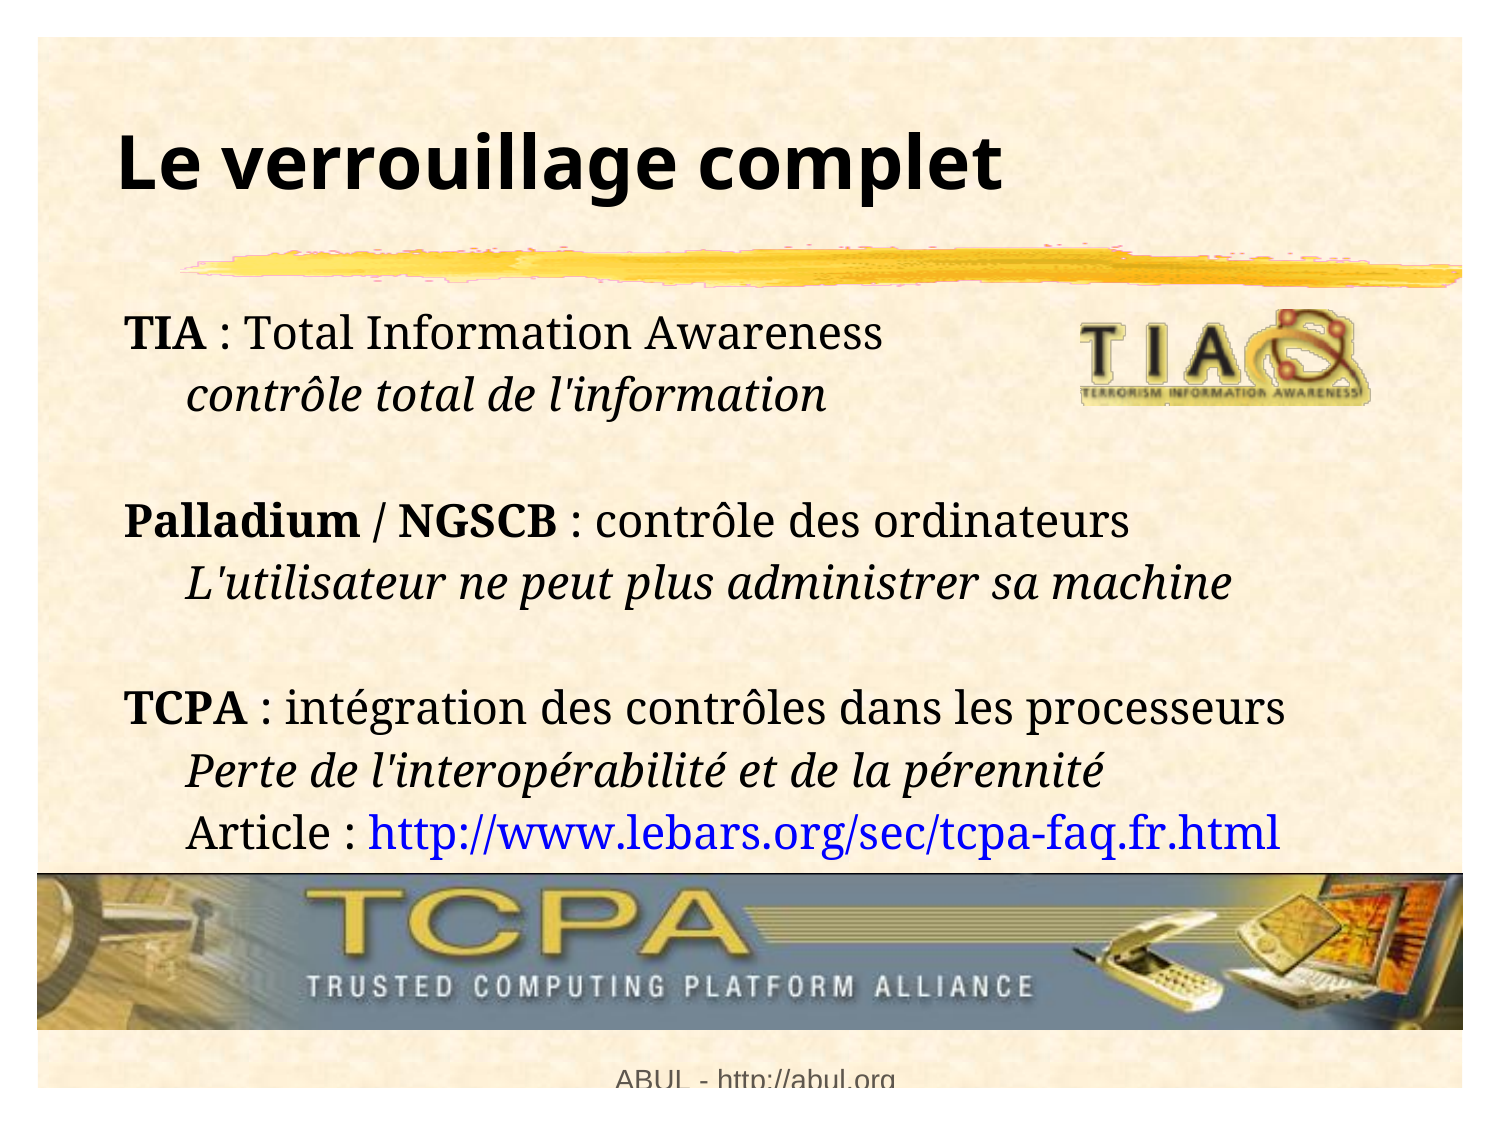

# Le verrouillage complet
 TIA : Total Information Awareness
	contrôle total de l'information
 Palladium / NGSCB : contrôle des ordinateurs
	L'utilisateur ne peut plus administrer sa machine
 TCPA : intégration des contrôles dans les processeurs
	Perte de l'interopérabilité et de la pérennité
	Article : http://www.lebars.org/sec/tcpa-faq.fr.html